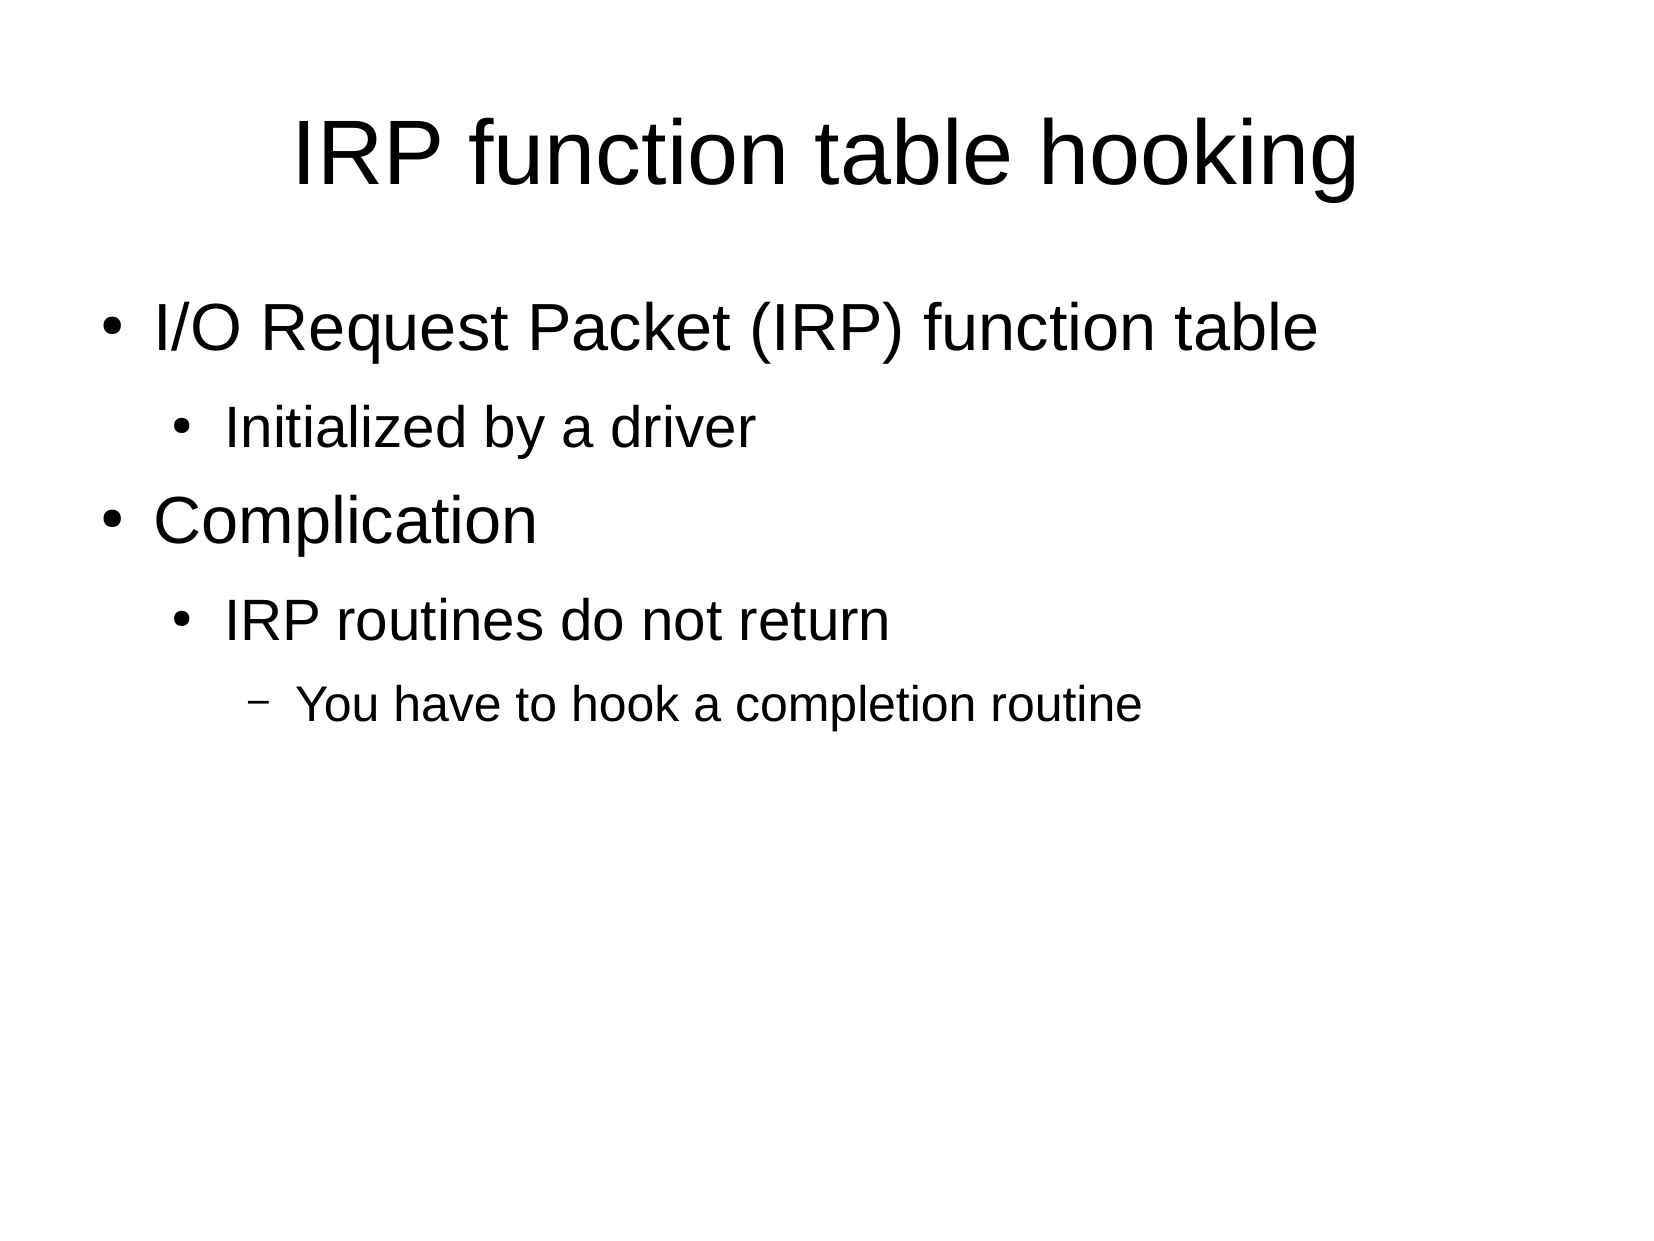

# IRP function table hooking
I/O Request Packet (IRP) function table
Initialized by a driver
Complication
IRP routines do not return
You have to hook a completion routine